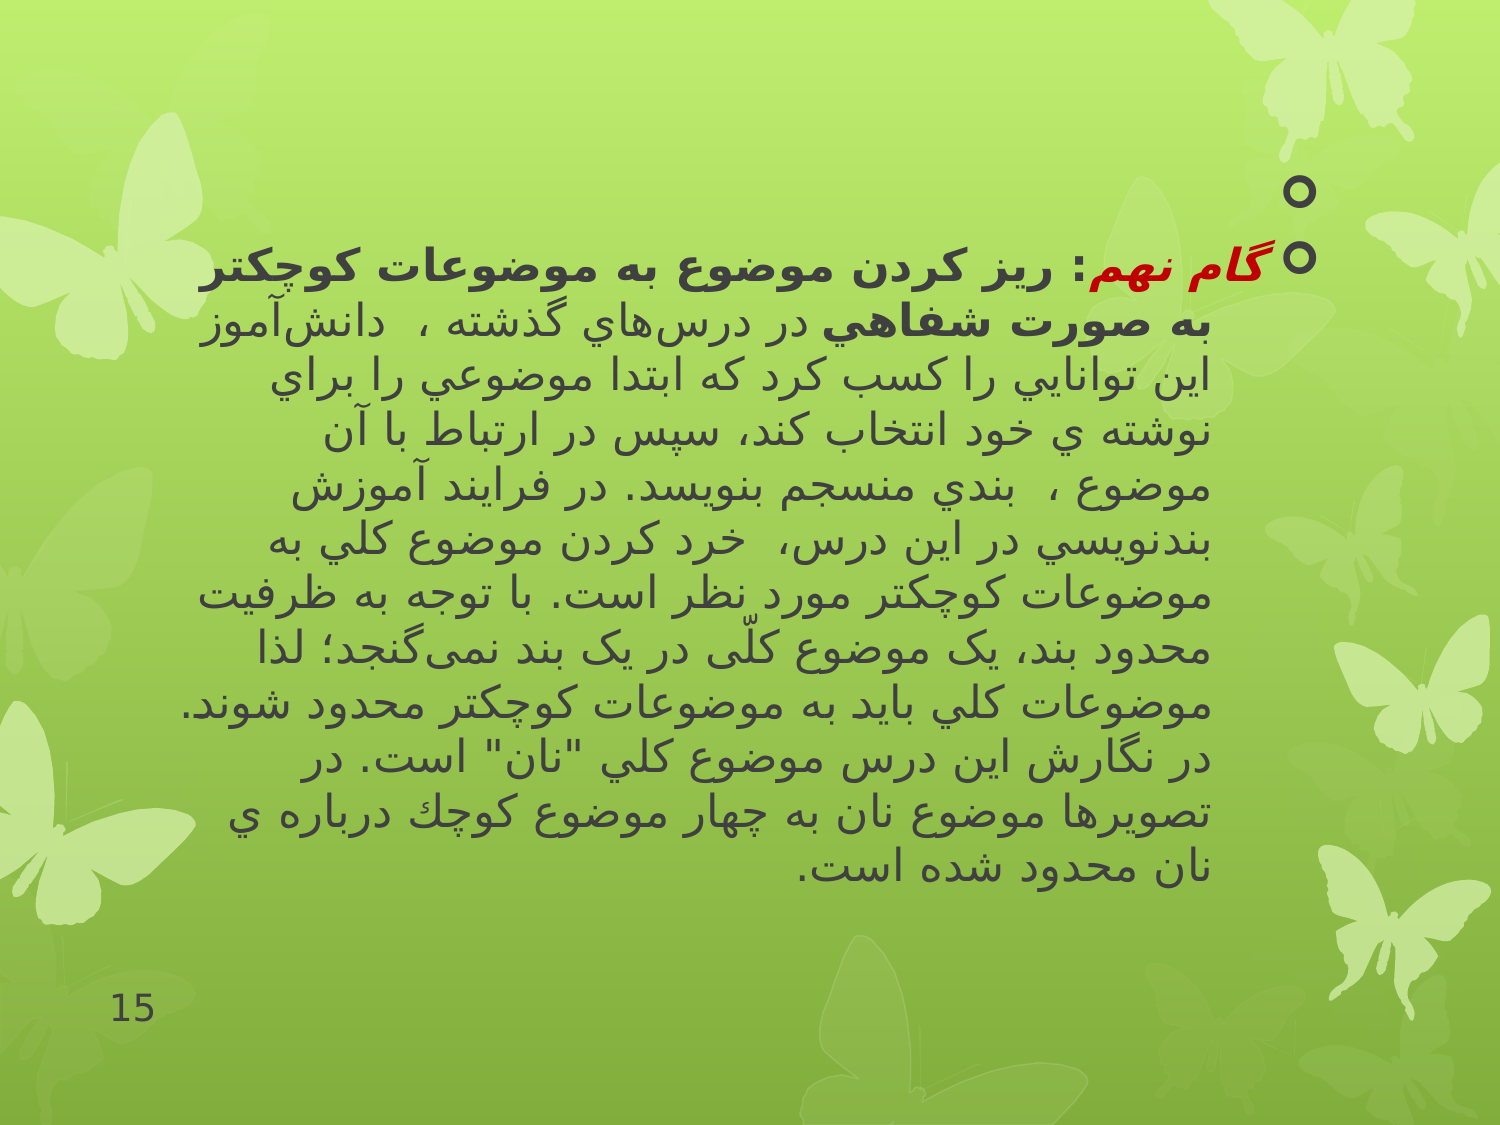

# گام نهم: ريز كردن موضوع به موضوعات كوچكتر به صورت شفاهي در درس‌هاي گذشته ، دانش‌‌آموز اين توانايي را كسب كرد كه ابتدا موضوعي را براي نوشته ي خود انتخاب كند، سپس در ارتباط با آن موضوع ، بندي منسجم بنويسد. در فرايند آموزش بندنويسي در اين درس، خرد كردن موضوع كلي به موضوعات كوچكتر مورد نظر است. با توجه به ظرفيت محدود بند، یک موضوع کلّی در یک بند نمی‌گنجد؛ لذا موضوعات كلي بايد به موضوعات كوچكتر محدود شوند. در نگارش اين درس موضوع كلي "نان" است. در تصويرها موضوع نان به چهار موضوع كوچك درباره ي نان محدود شده است.